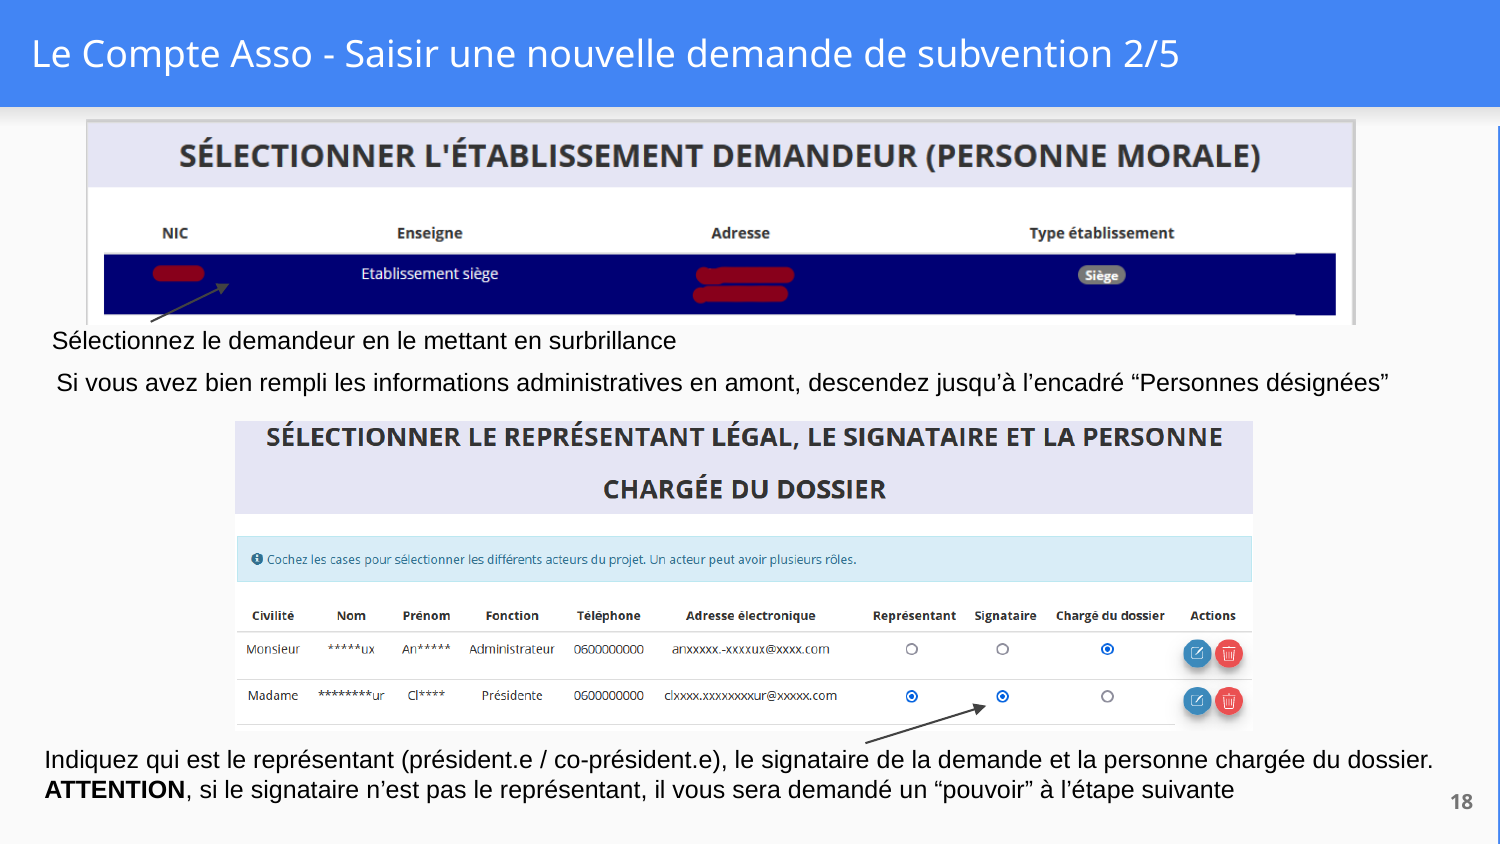

# Le Compte Asso - Saisir une nouvelle demande de subvention 2/5
Sélectionnez le demandeur en le mettant en surbrillance
Si vous avez bien rempli les informations administratives en amont, descendez jusqu’à l’encadré “Personnes désignées”
Indiquez qui est le représentant (président.e / co-président.e), le signataire de la demande et la personne chargée du dossier.
ATTENTION, si le signataire n’est pas le représentant, il vous sera demandé un “pouvoir” à l’étape suivante